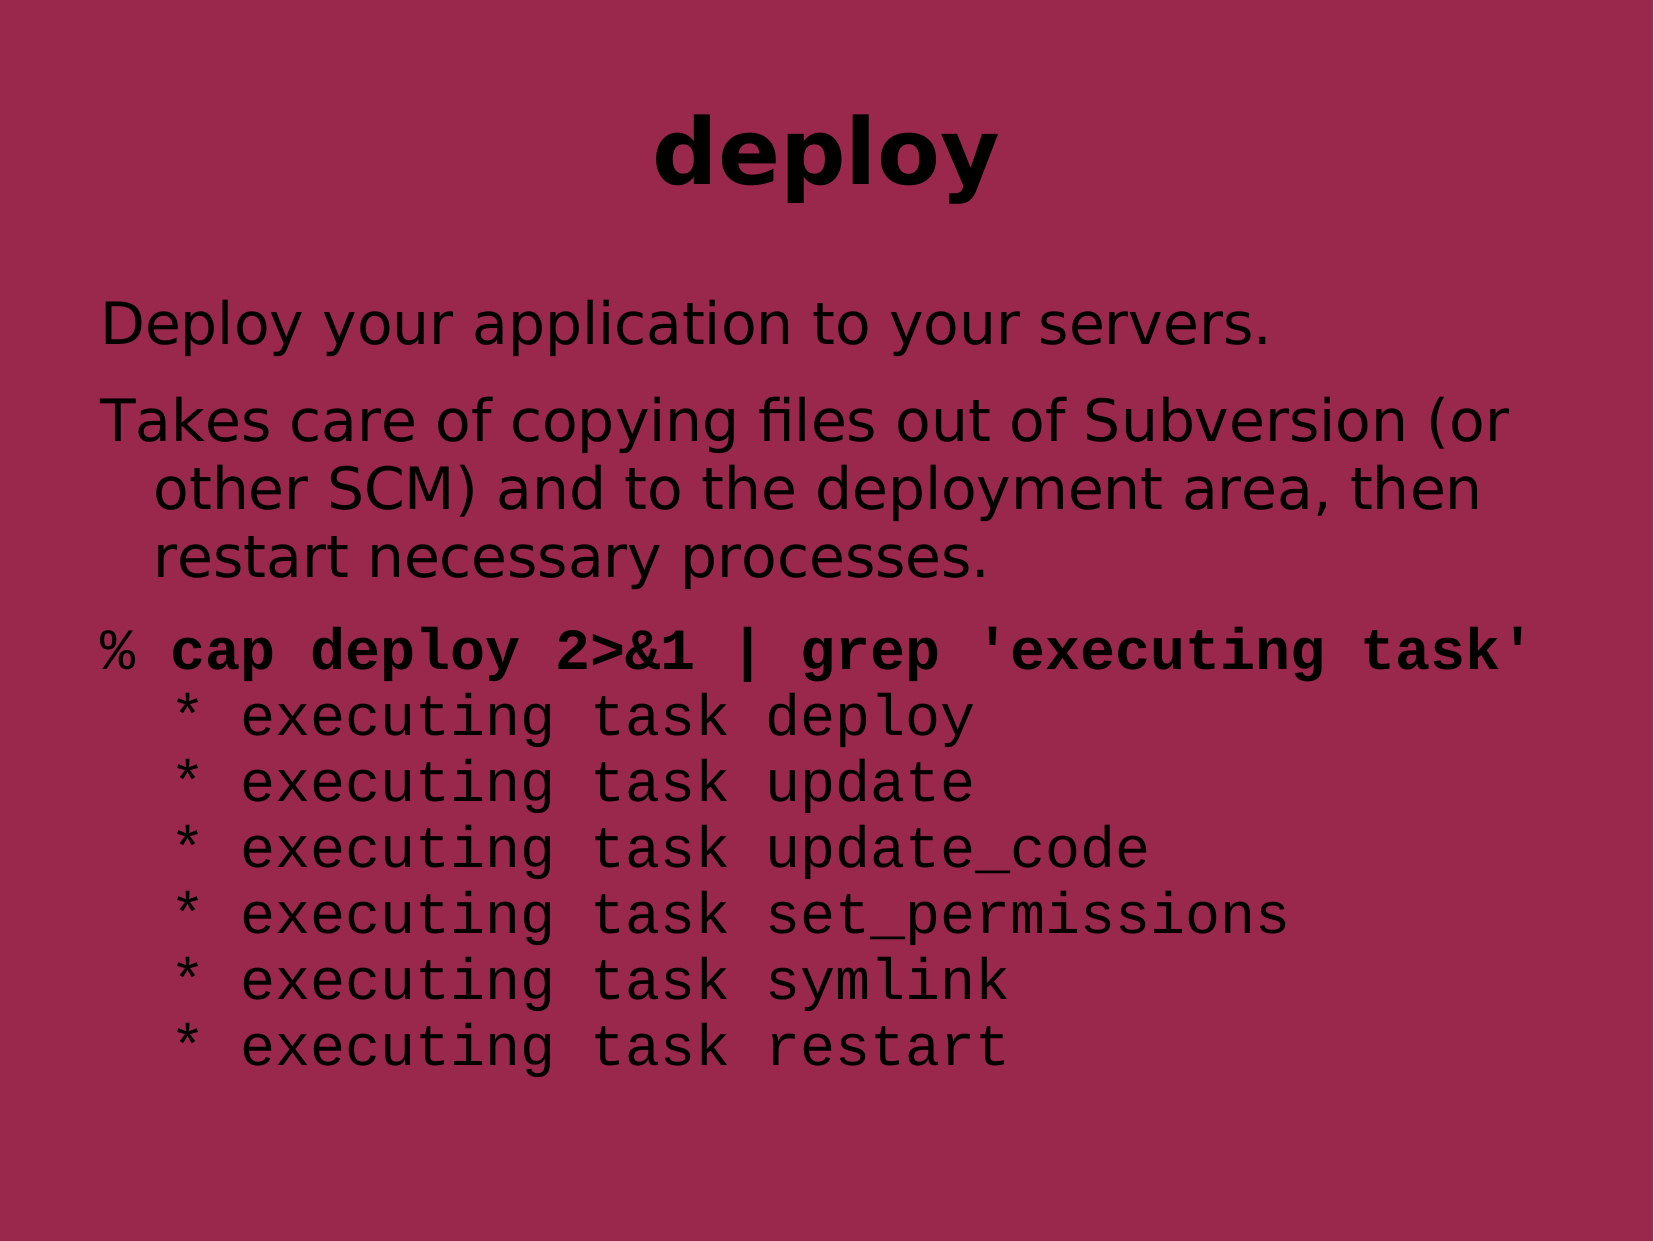

# deploy
Deploy your application to your servers.
Takes care of copying files out of Subversion (or other SCM) and to the deployment area, then restart necessary processes.
% cap deploy 2>&1 | grep 'executing task'
 * executing task deploy
 * executing task update
 * executing task update_code
 * executing task set_permissions
 * executing task symlink
 * executing task restart